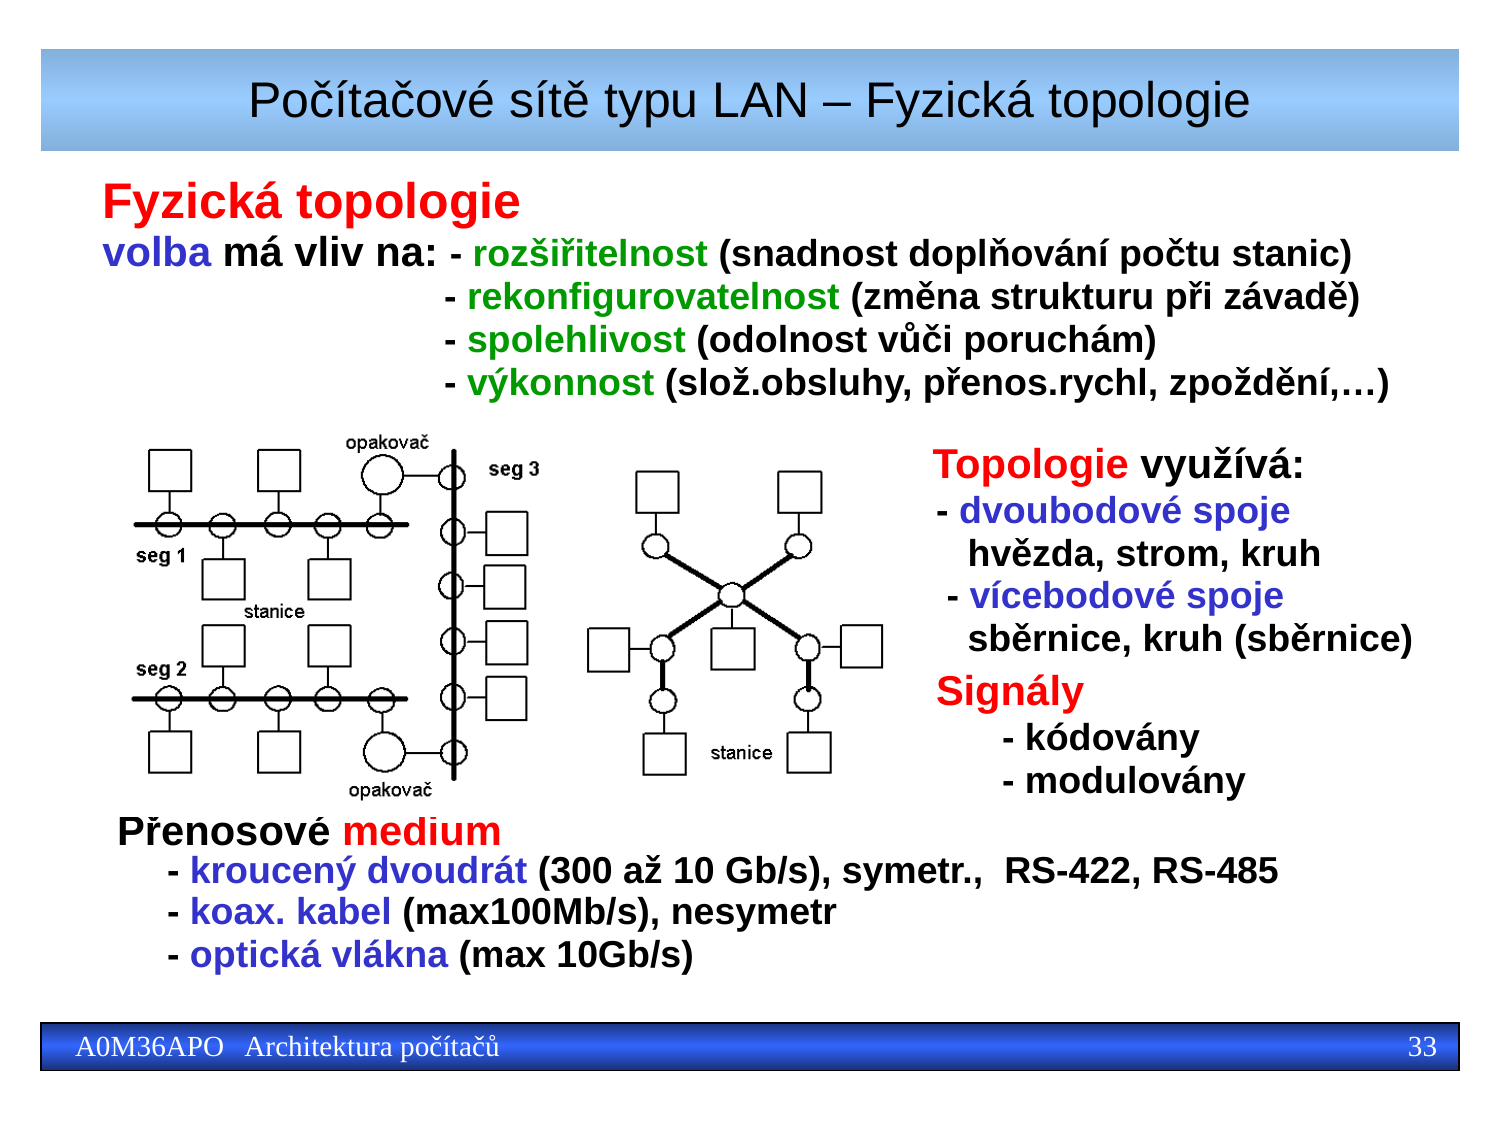

# Počítačové sítě typu LAN – Fyzická topologie
Fyzická topologie
volba má vliv na: - rozšiřitelnost (snadnost doplňování počtu stanic)
		 - rekonfigurovatelnost (změna strukturu při závadě)
		 - spolehlivost (odolnost vůči poruchám)
		 - výkonnost (slož.obsluhy, přenos.rychl, zpoždění,…)
					 Topologie využívá:
					 - dvoubodové spoje
					 hvězda, strom, kruh
					 - vícebodové spoje
					 sběrnice, kruh (sběrnice)
					 Signály
							- kódovány
							- modulovány
Přenosové medium
- kroucený dvoudrát (300 až 10 Gb/s), symetr., RS-422, RS-485
- koax. kabel (max100Mb/s), nesymetr
- optická vlákna (max 10Gb/s)
A0M36APO Architektura počítačů
33